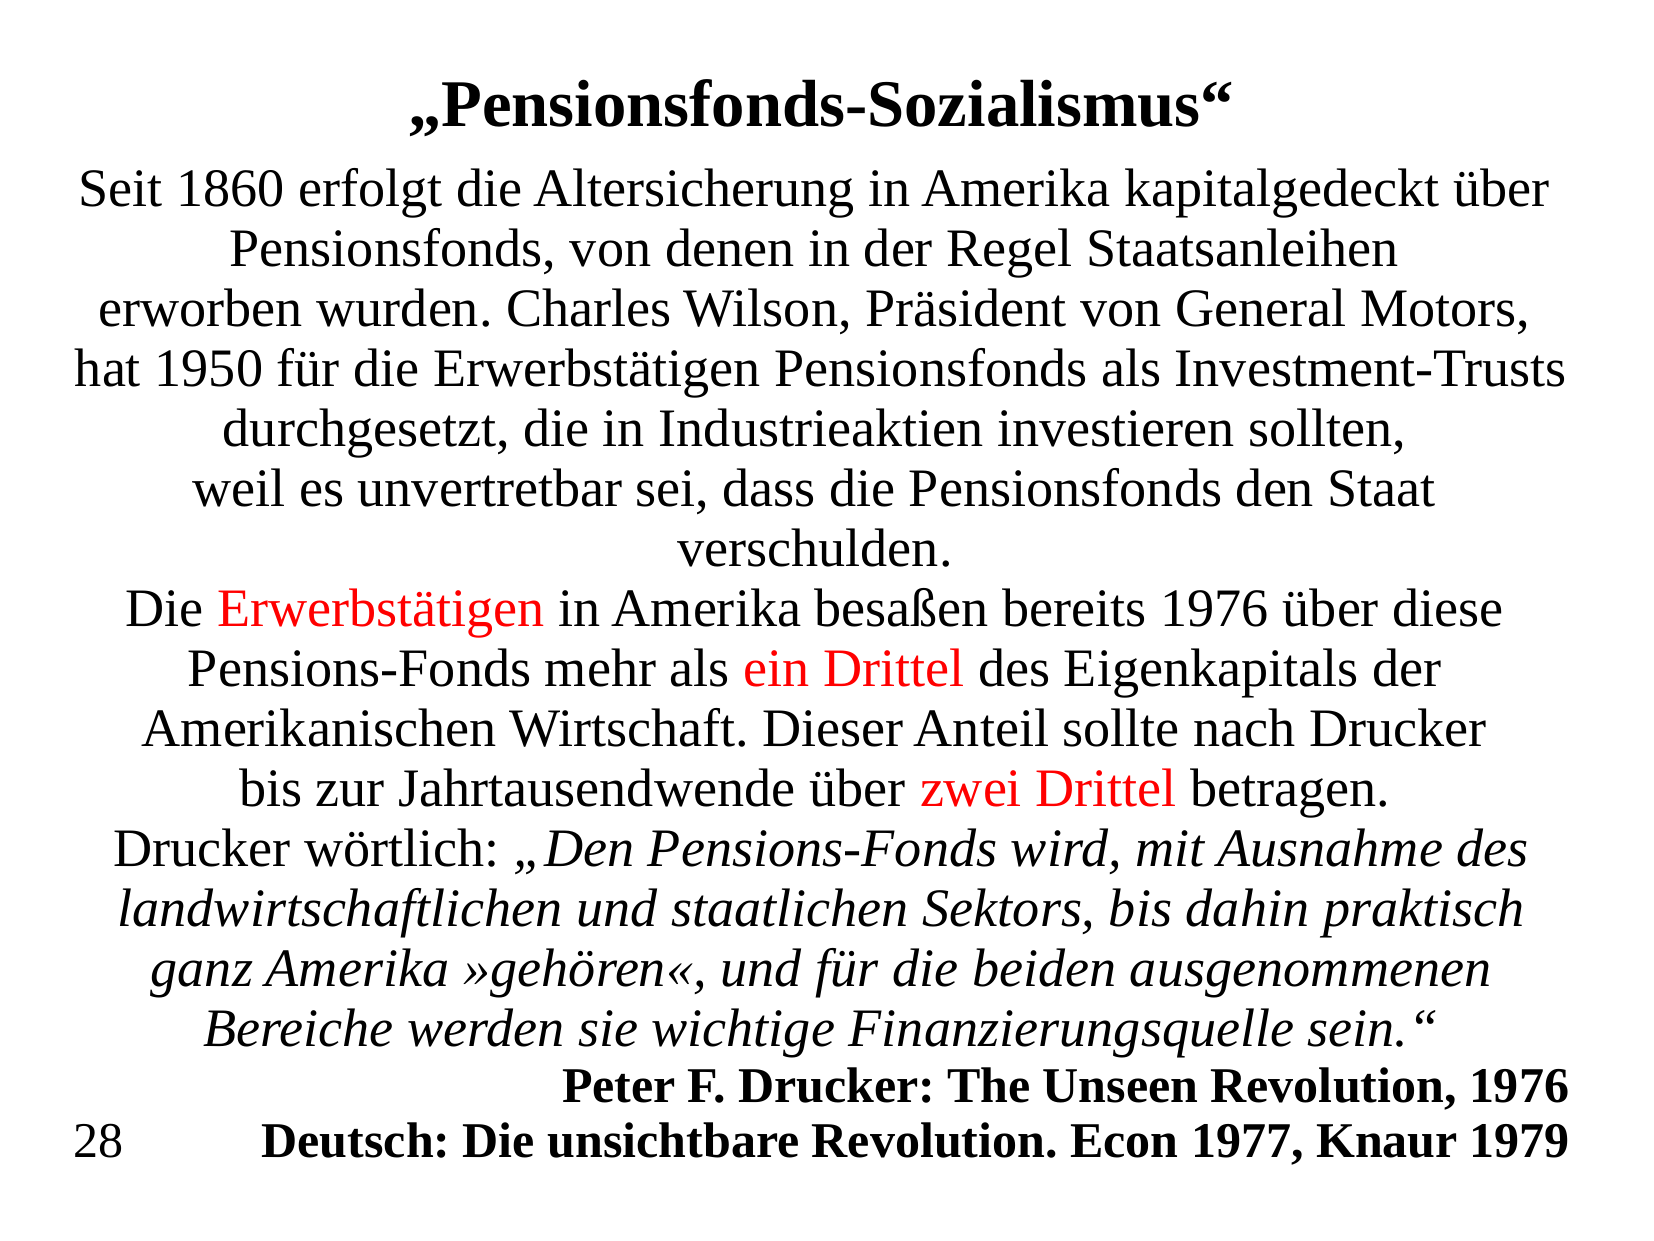

„Pensionsfonds-Sozialismus“
Seit 1860 erfolgt die Altersicherung in Amerika kapitalgedeckt über
Pensionsfonds, von denen in der Regel Staatsanleihen
erworben wurden. Charles Wilson, Präsident von General Motors,
hat 1950 für die Erwerbstätigen Pensionsfonds als Investment-Trusts durchgesetzt, die in Industrieaktien investieren sollten,
weil es unvertretbar sei, dass die Pensionsfonds den Staat verschulden.
Die Erwerbstätigen in Amerika besaßen bereits 1976 über diese
Pensions-Fonds mehr als ein Drittel des Eigenkapitals der
Amerikanischen Wirtschaft. Dieser Anteil sollte nach Drucker
bis zur Jahrtausendwende über zwei Drittel betragen.
Drucker wörtlich: „Den Pensions-Fonds wird, mit Ausnahme des landwirtschaftlichen und staatlichen Sektors, bis dahin praktisch ganz Amerika »gehören«, und für die beiden ausgenommenen Bereiche werden sie wichtige Finanzierungsquelle sein.“
Peter F. Drucker: The Unseen Revolution, 1976
 Deutsch: Die unsichtbare Revolution. Econ 1977, Knaur 1979